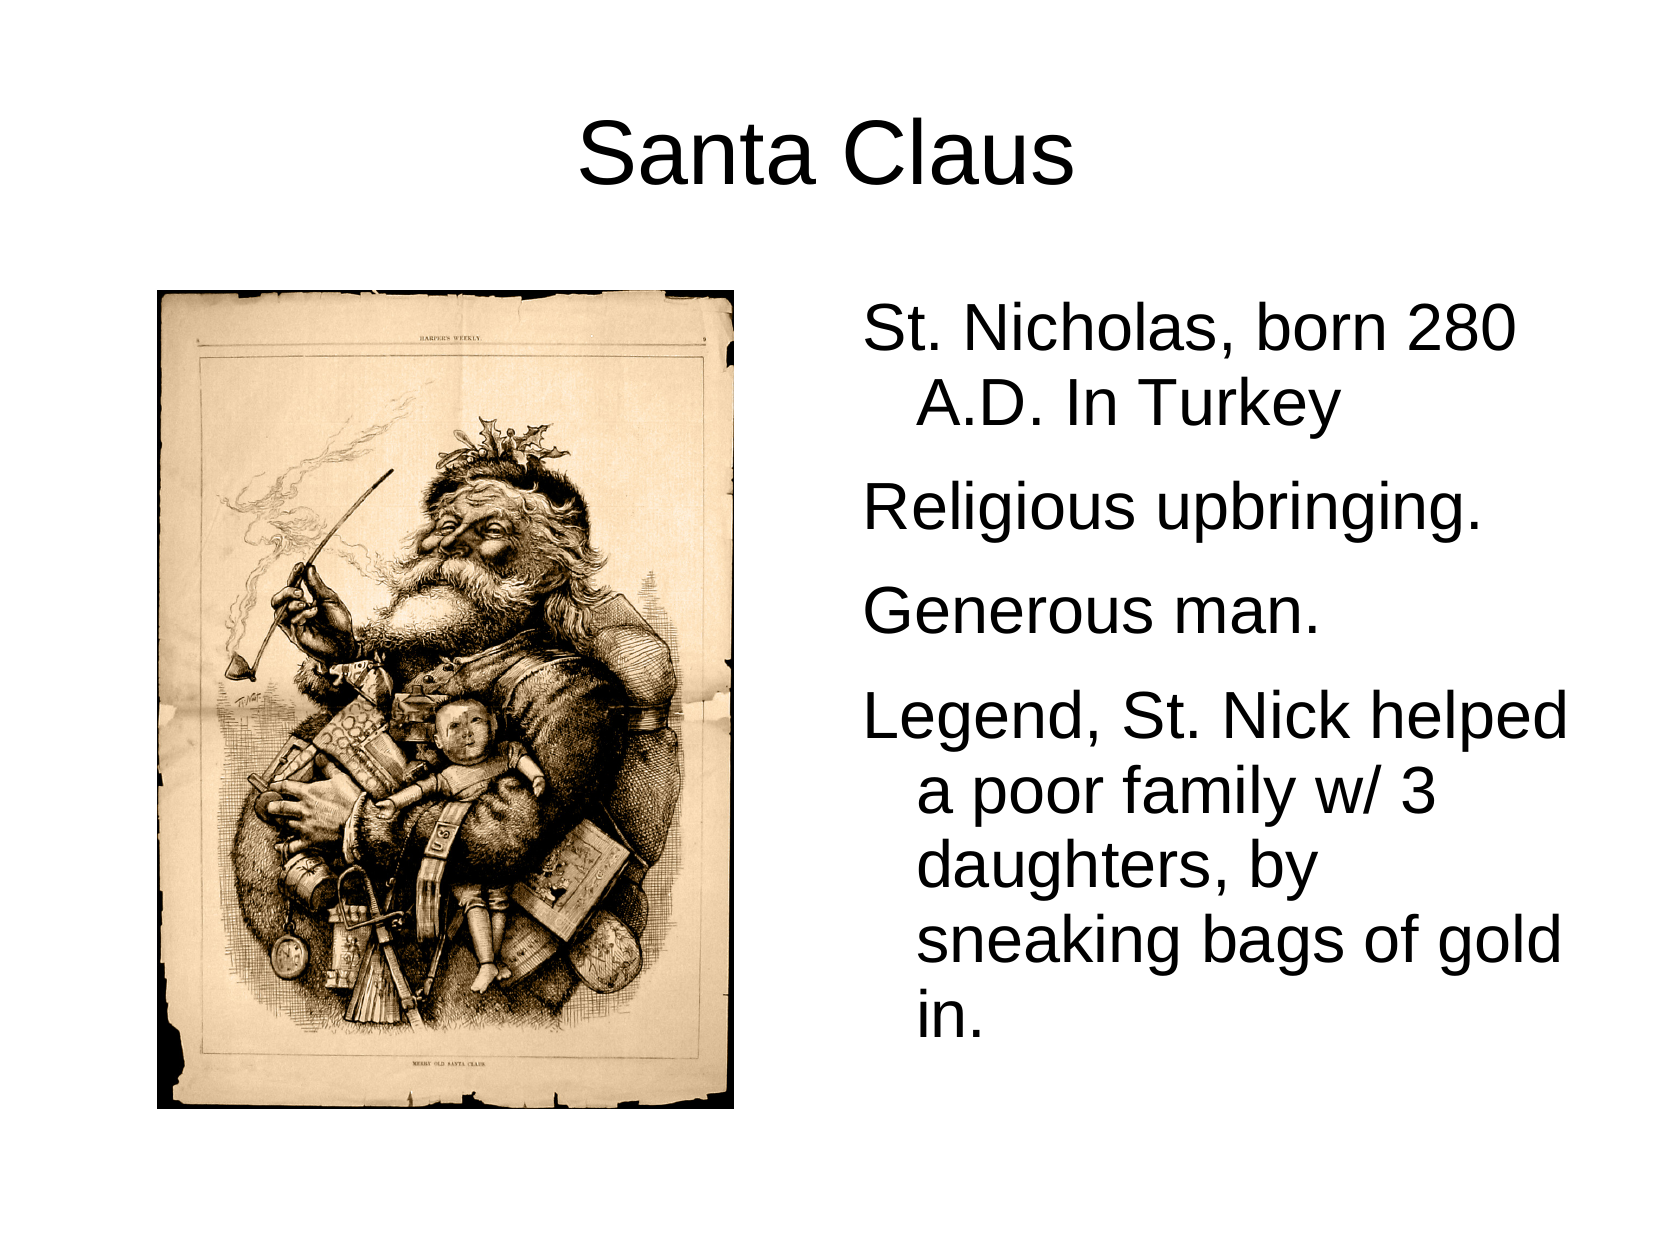

# Santa Claus
St. Nicholas, born 280 A.D. In Turkey
Religious upbringing.
Generous man.
Legend, St. Nick helped a poor family w/ 3 daughters, by sneaking bags of gold in.